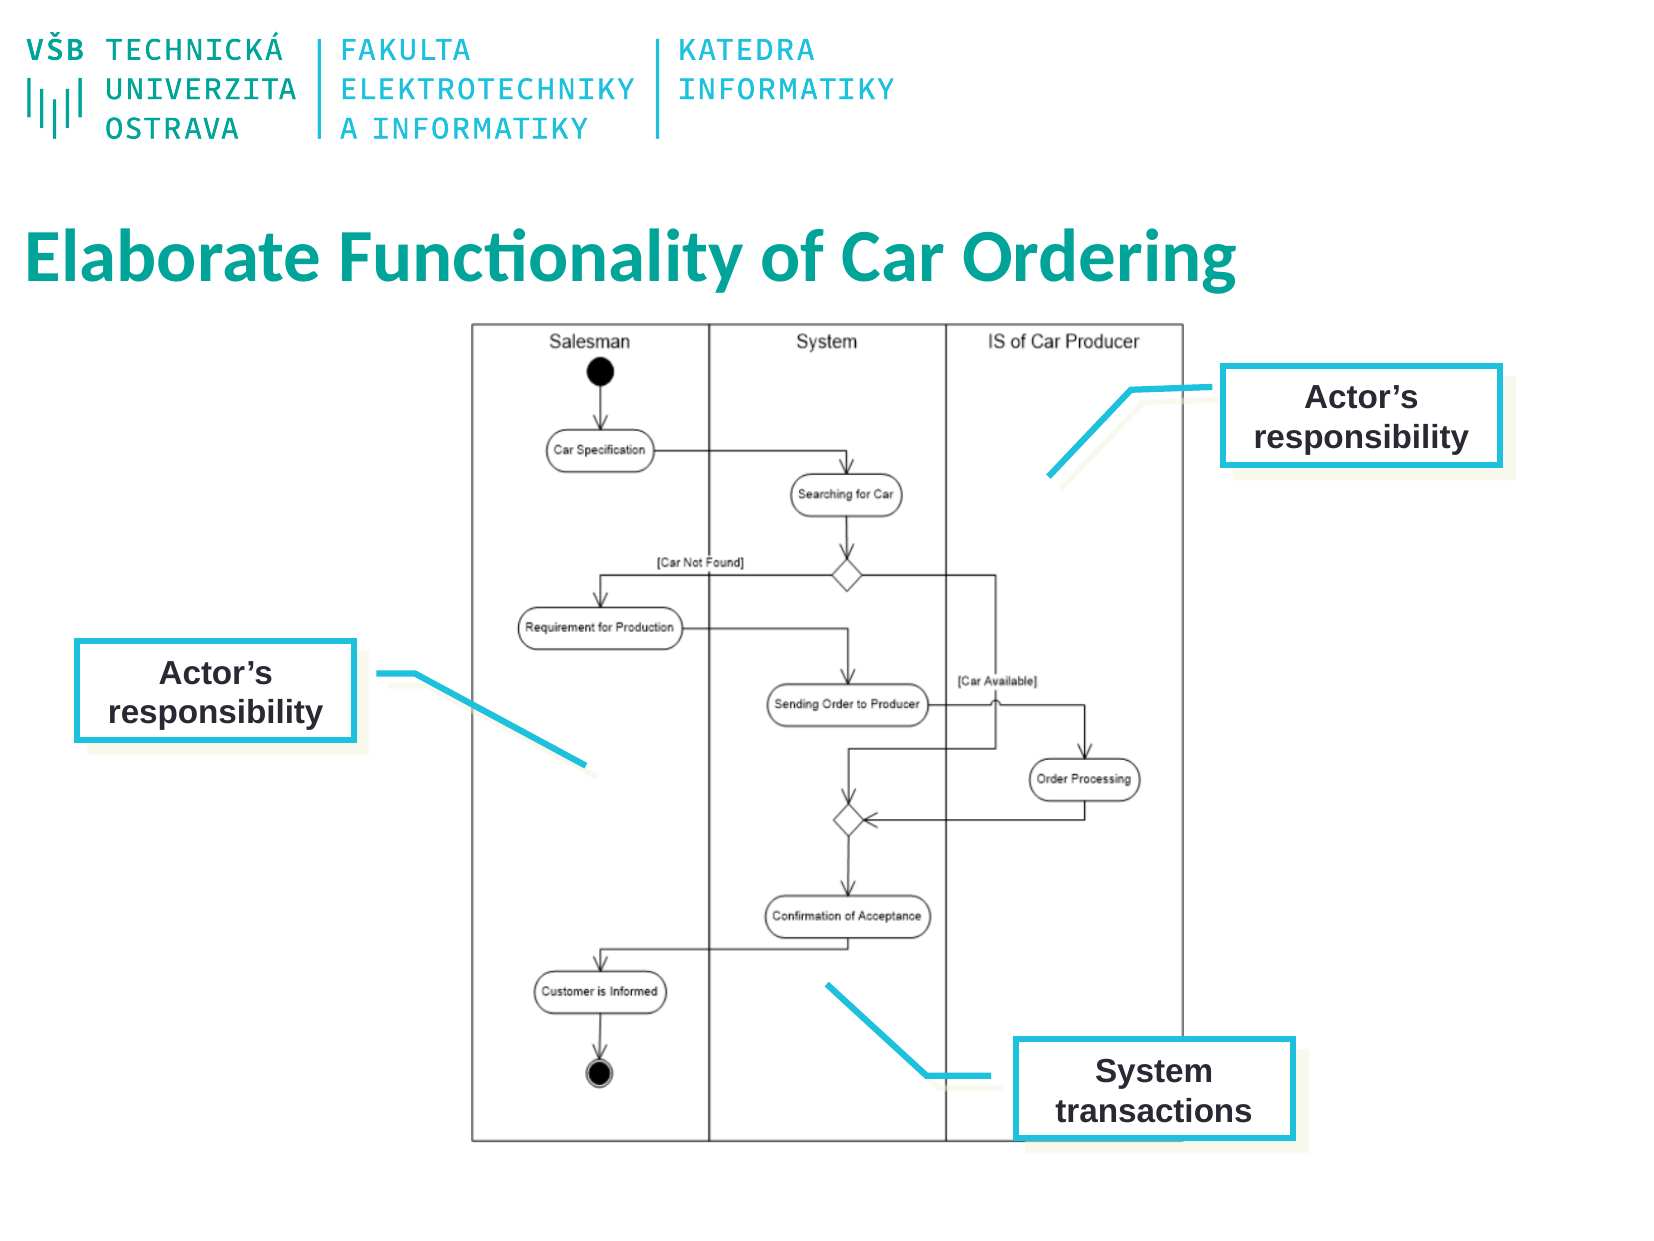

# Elaborate Functionality of Car Ordering
Actor’s responsibility
Actor’s responsibility
System transactions